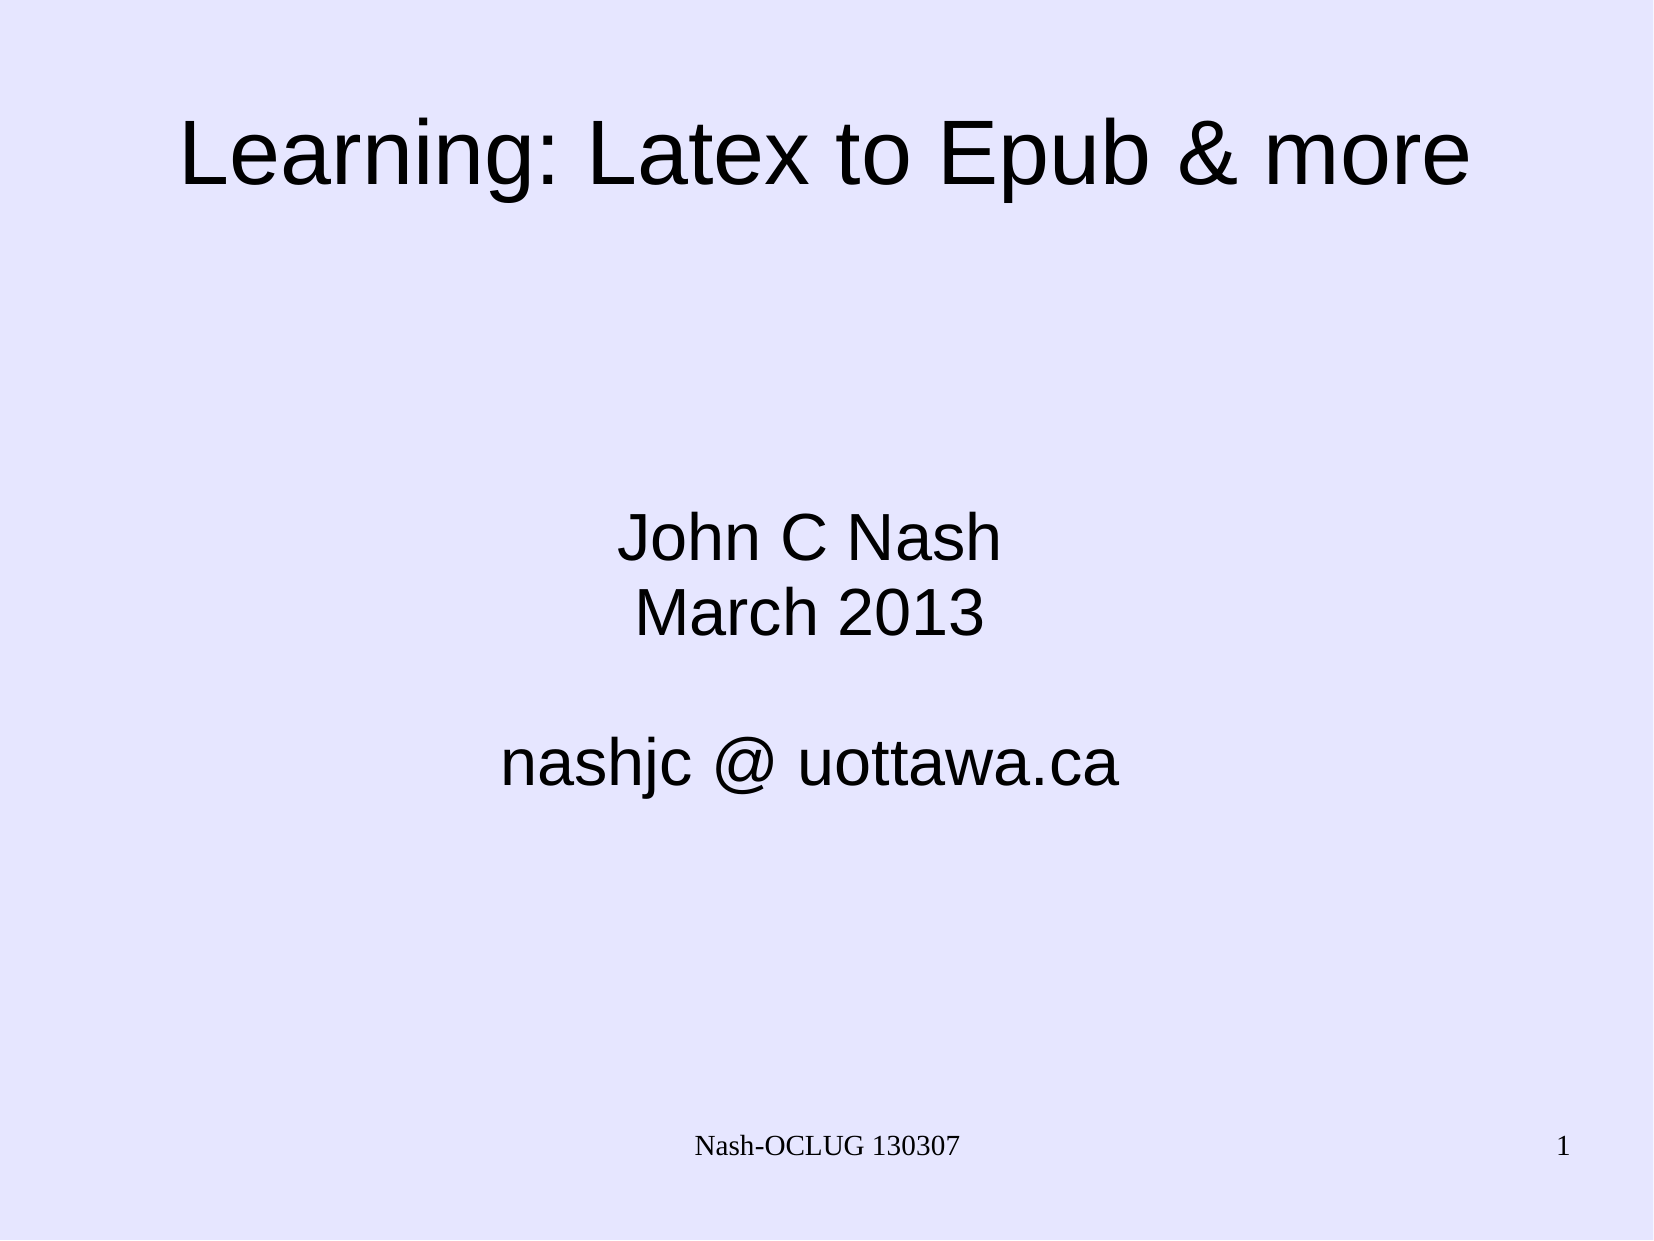

# Learning: Latex to Epub & more
John C Nash
March 2013
nashjc @ uottawa.ca
1